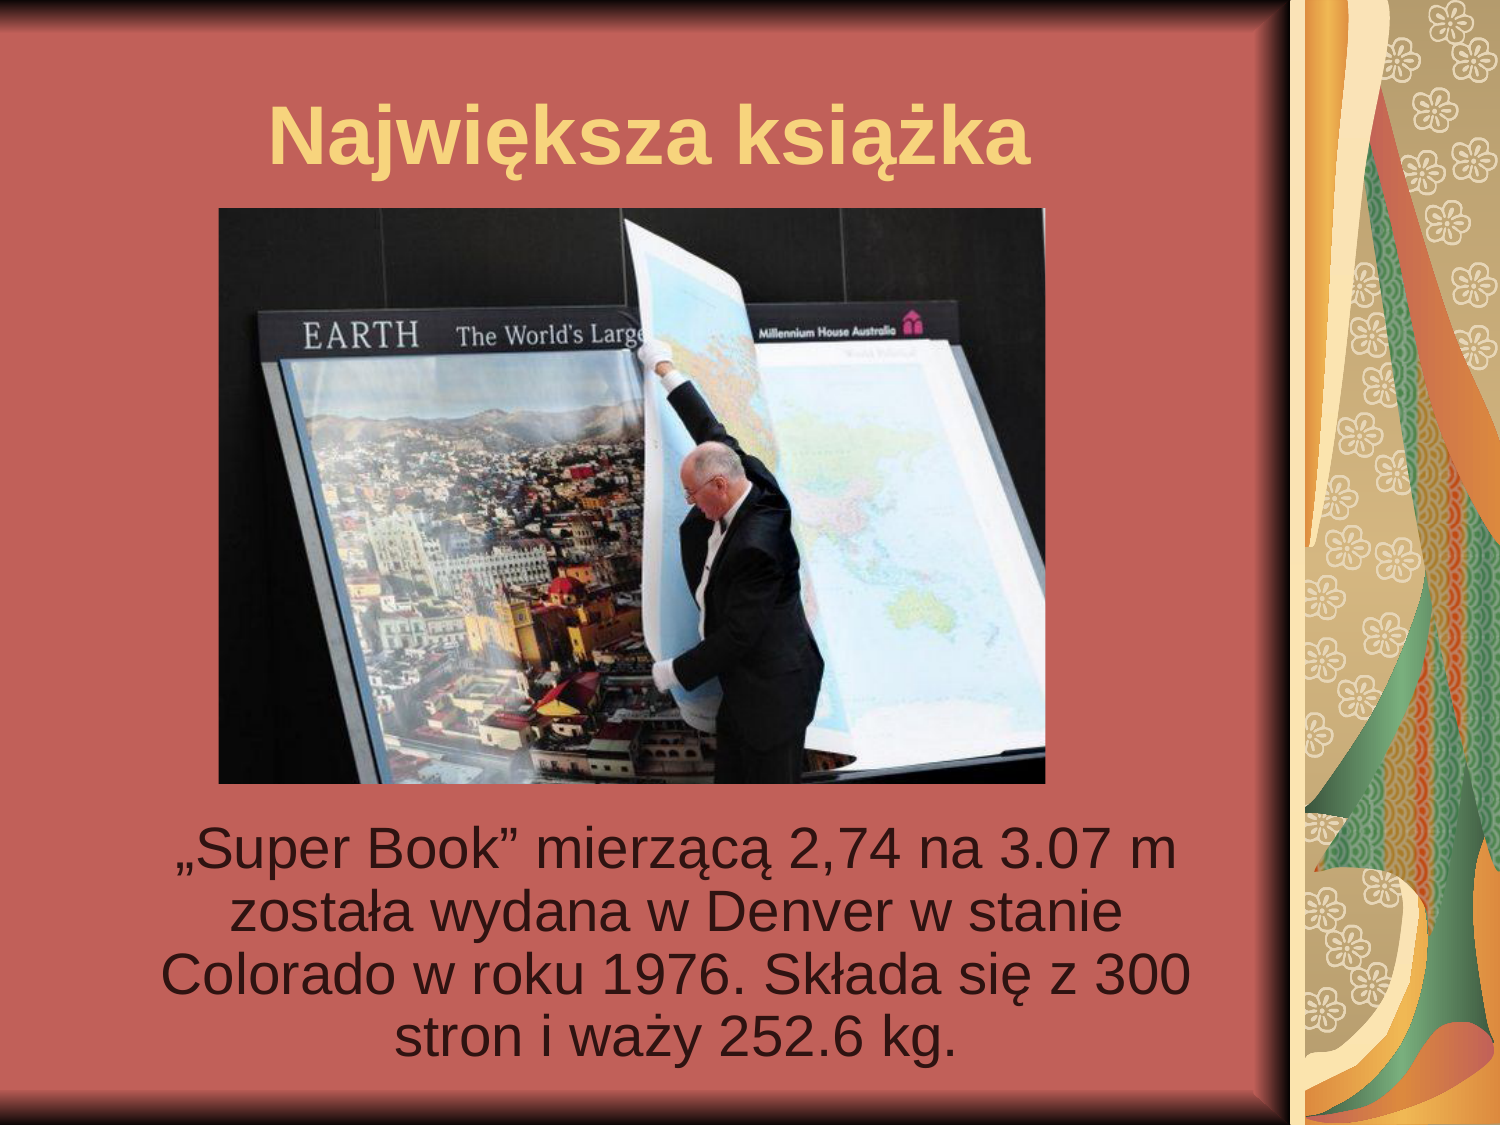

# Największa książka
	„Super Book” mierzącą 2,74 na 3.07 m została wydana w Denver w stanie Colorado w roku 1976. Składa się z 300 stron i waży 252.6 kg.